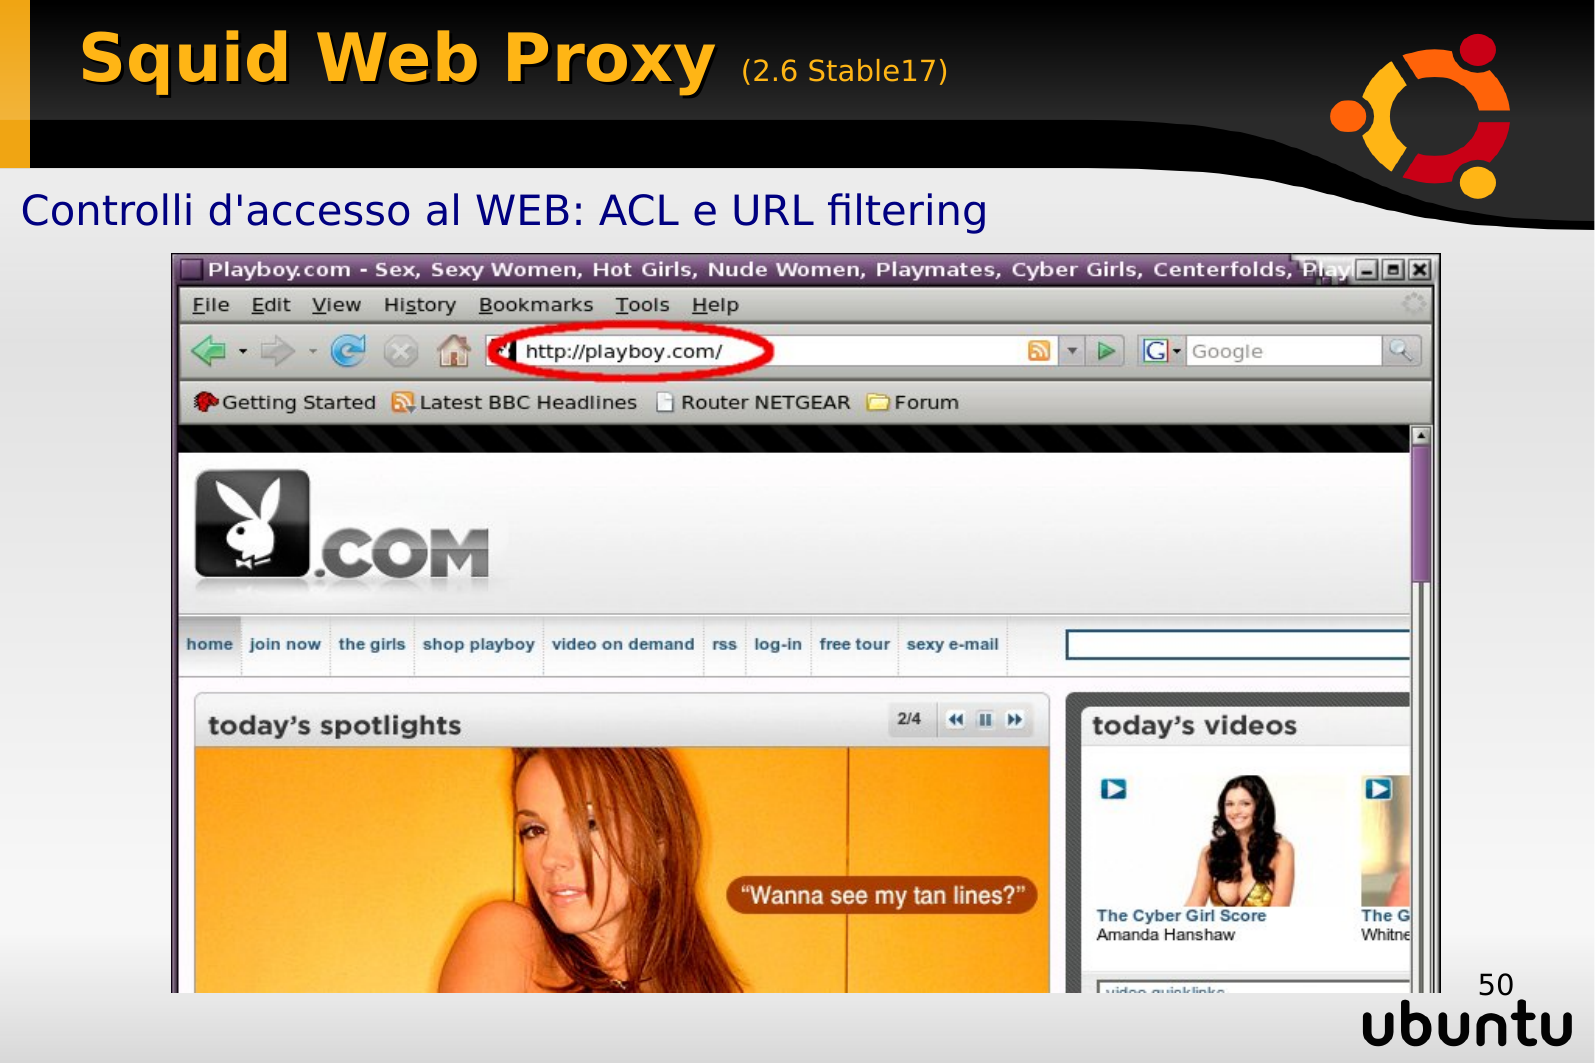

Squid Web Proxy (2.6 Stable17)
Controlli d'accesso al WEB: ACL e URL filtering
50